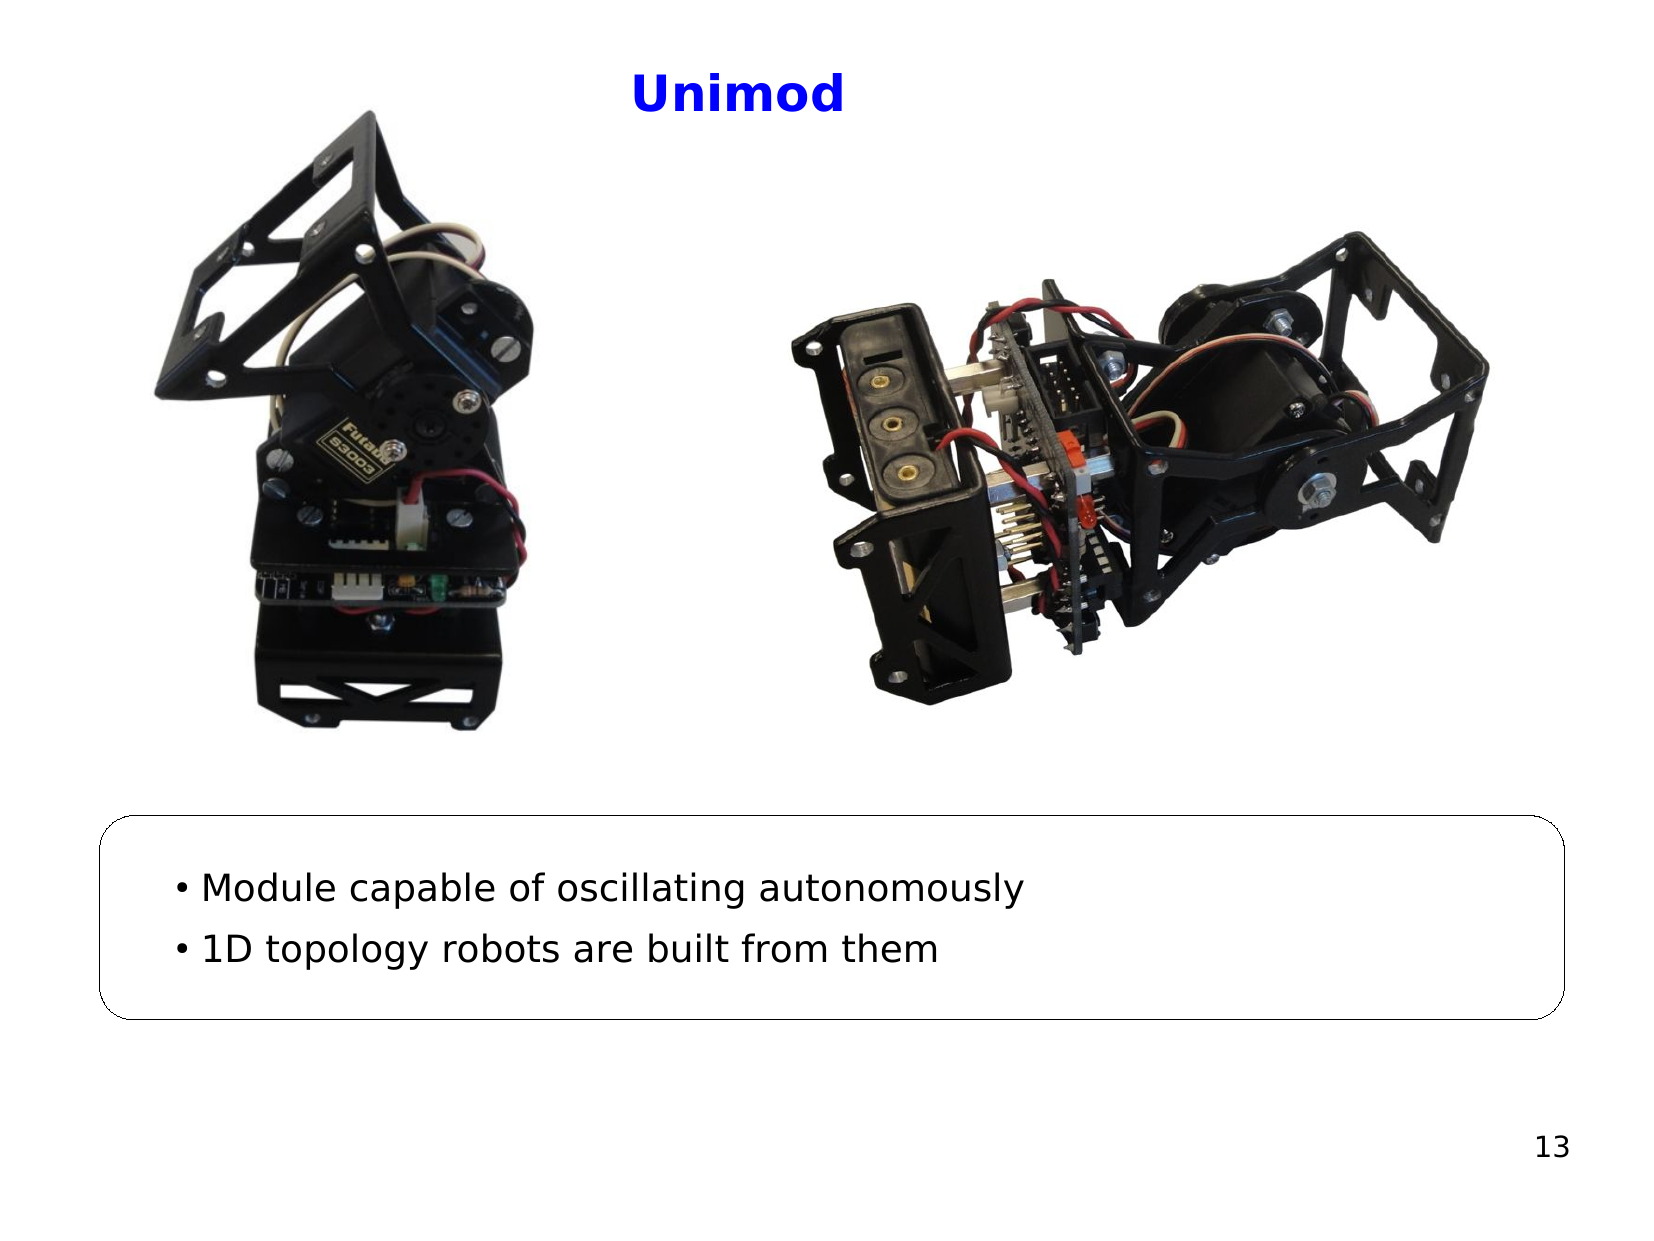

Unimod
 Module capable of oscillating autonomously
 1D topology robots are built from them
13